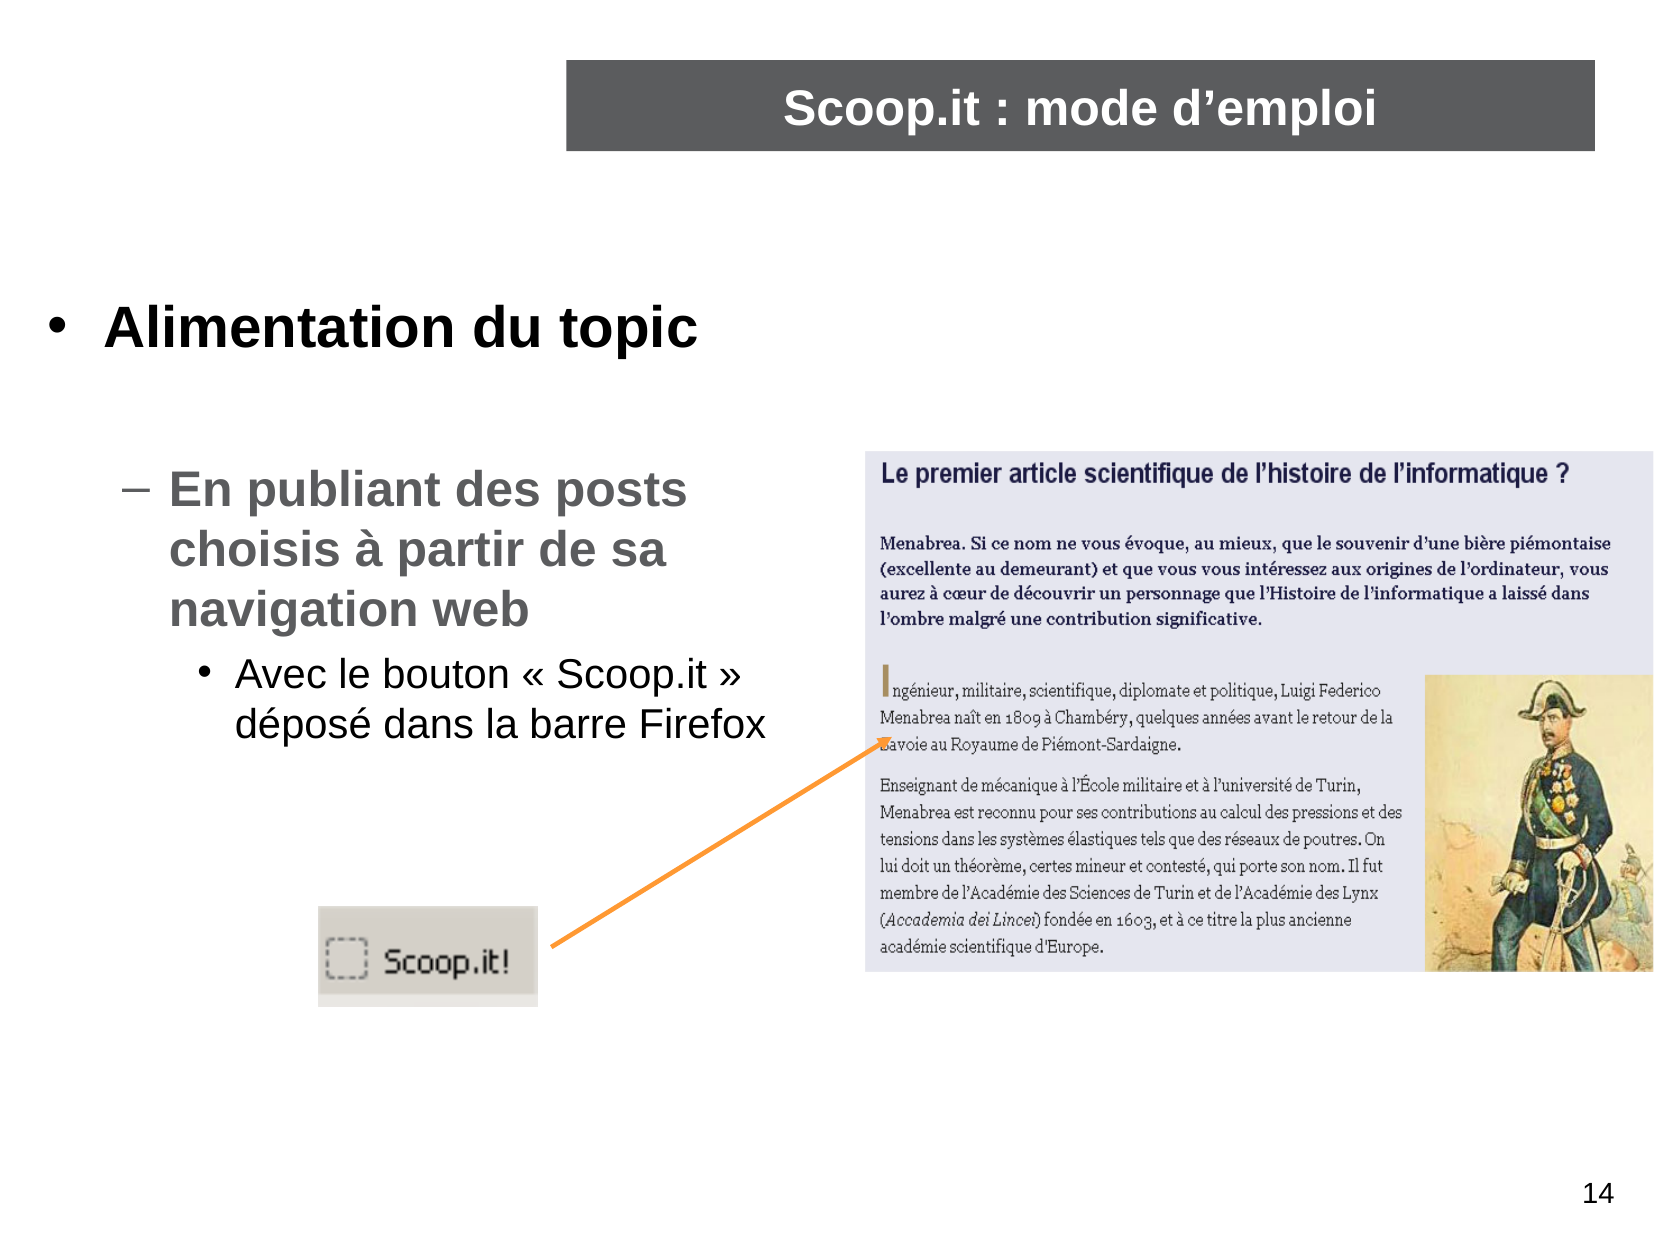

Scoop.it : mode d’emploi
Alimentation du topic
En publiant des posts choisis à partir de sa navigation web
Avec le bouton « Scoop.it » déposé dans la barre Firefox